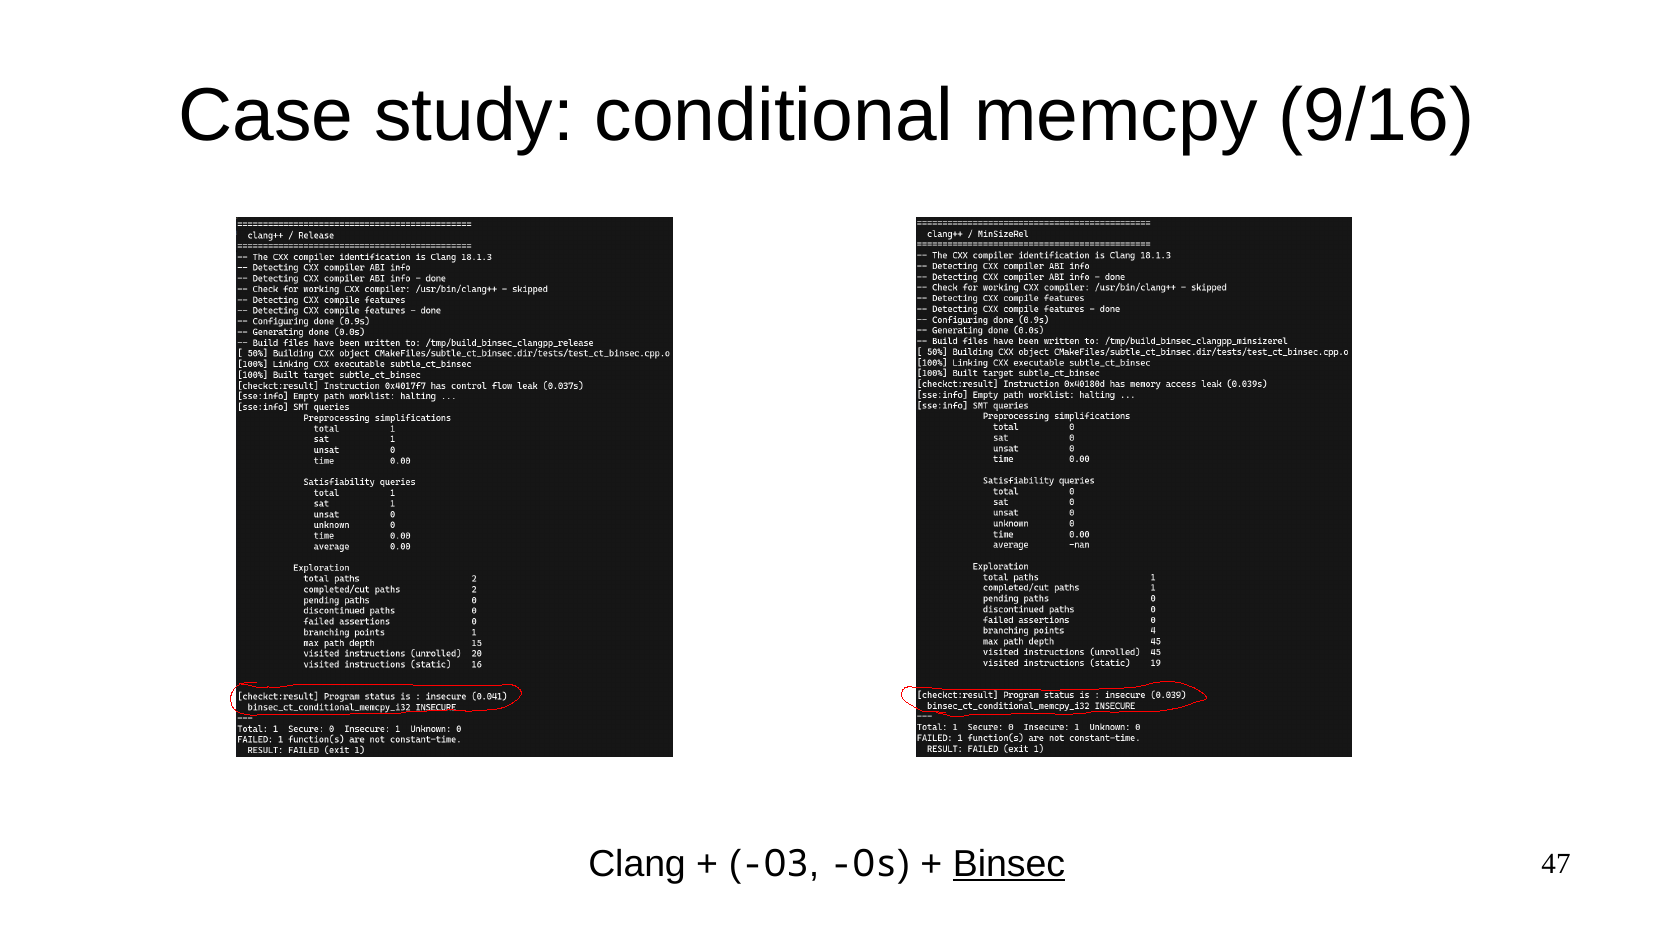

# Case study: conditional memcpy (9/16)
Clang + (-O3, -Os) + Binsec
47